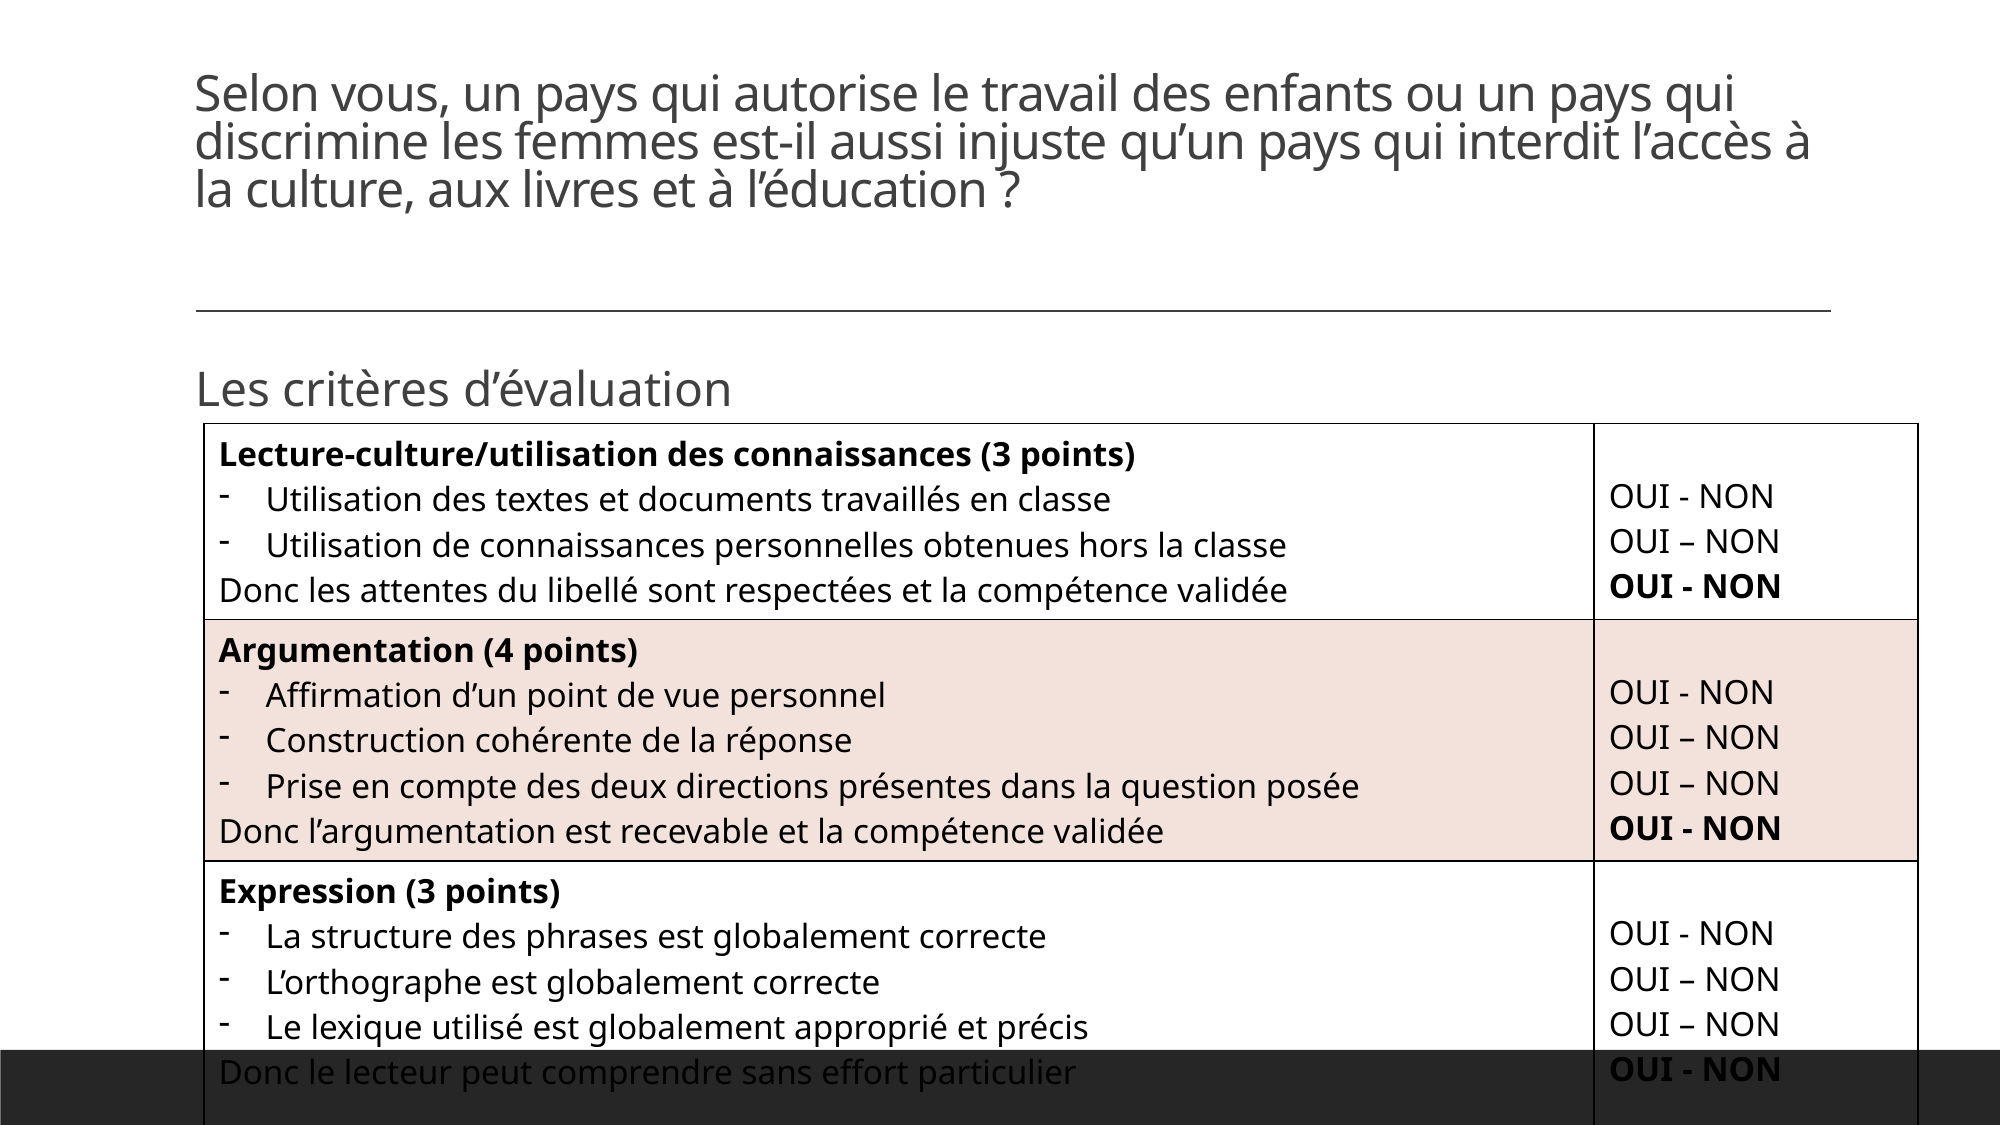

Selon vous, un pays qui autorise le travail des enfants ou un pays qui discrimine les femmes est-il aussi injuste qu’un pays qui interdit l’accès à la culture, aux livres et à l’éducation ?
Les critères d’évaluation
| Lecture-culture/utilisation des connaissances (3 points) Utilisation des textes et documents travaillés en classe Utilisation de connaissances personnelles obtenues hors la classe Donc les attentes du libellé sont respectées et la compétence validée | OUI - NON OUI – NON OUI - NON |
| --- | --- |
| Argumentation (4 points) Affirmation d’un point de vue personnel Construction cohérente de la réponse Prise en compte des deux directions présentes dans la question posée Donc l’argumentation est recevable et la compétence validée | OUI - NON OUI – NON OUI – NON OUI - NON |
| Expression (3 points) La structure des phrases est globalement correcte L’orthographe est globalement correcte Le lexique utilisé est globalement approprié et précis Donc le lecteur peut comprendre sans effort particulier | OUI - NON OUI – NON OUI – NON OUI - NON |